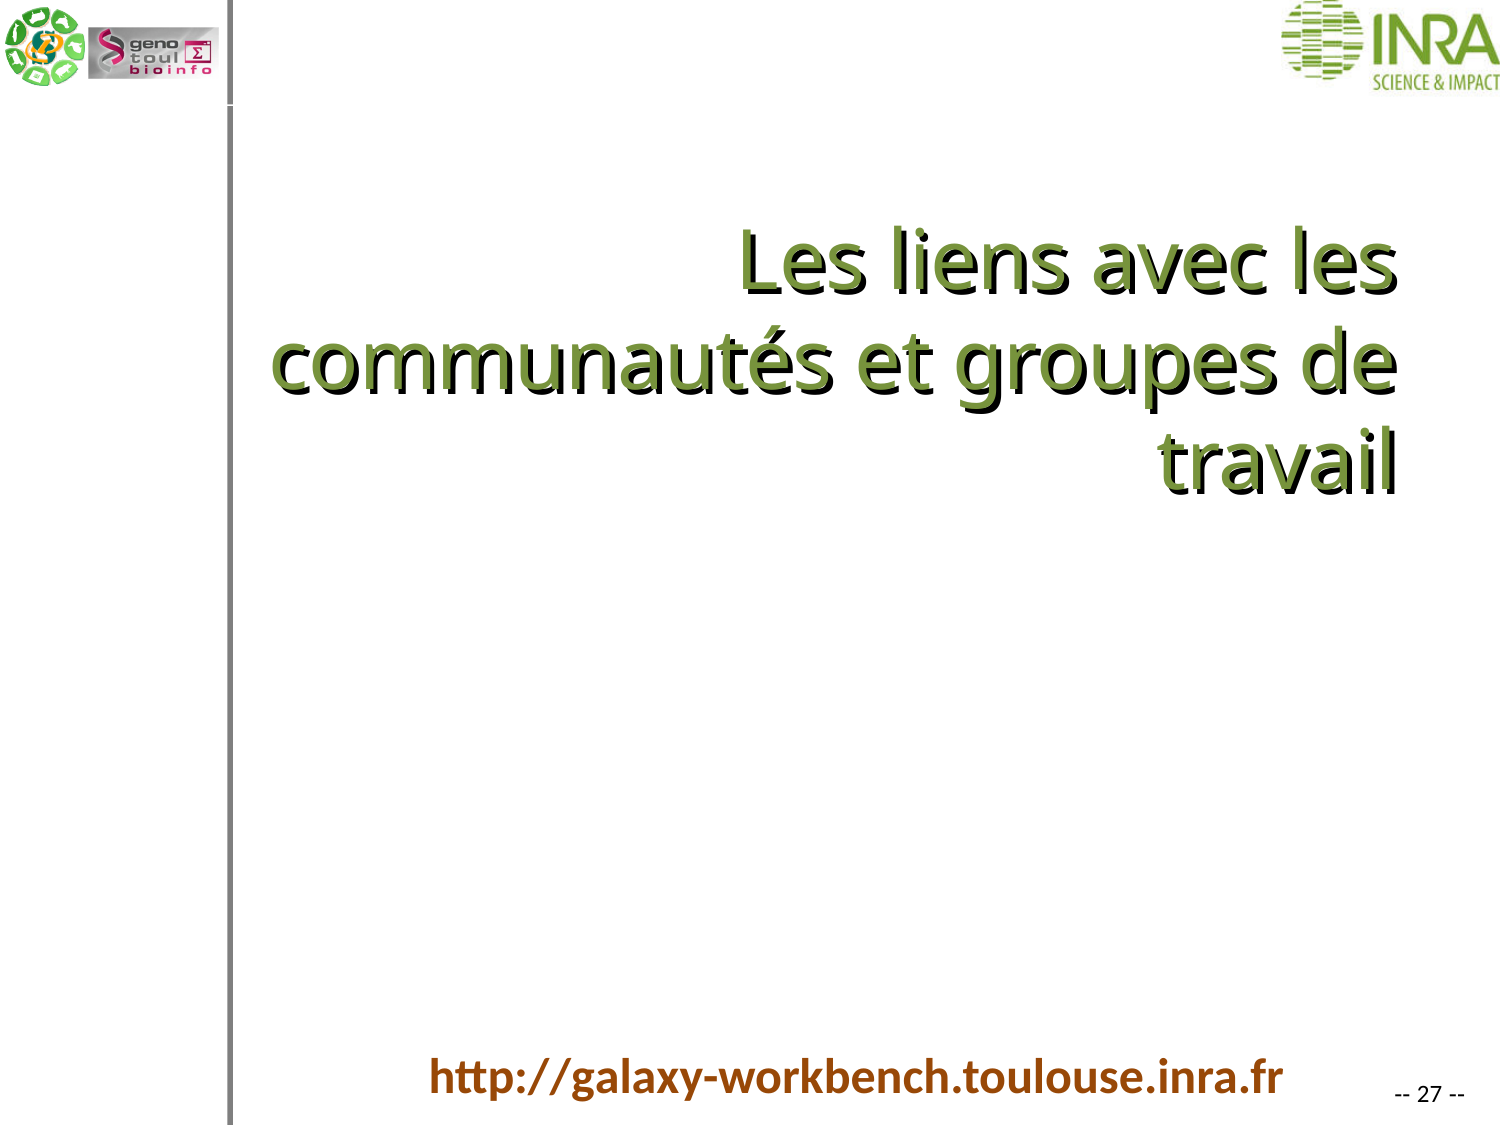

# Les liens avec les communautés et groupes de travail
http://galaxy-workbench.toulouse.inra.fr